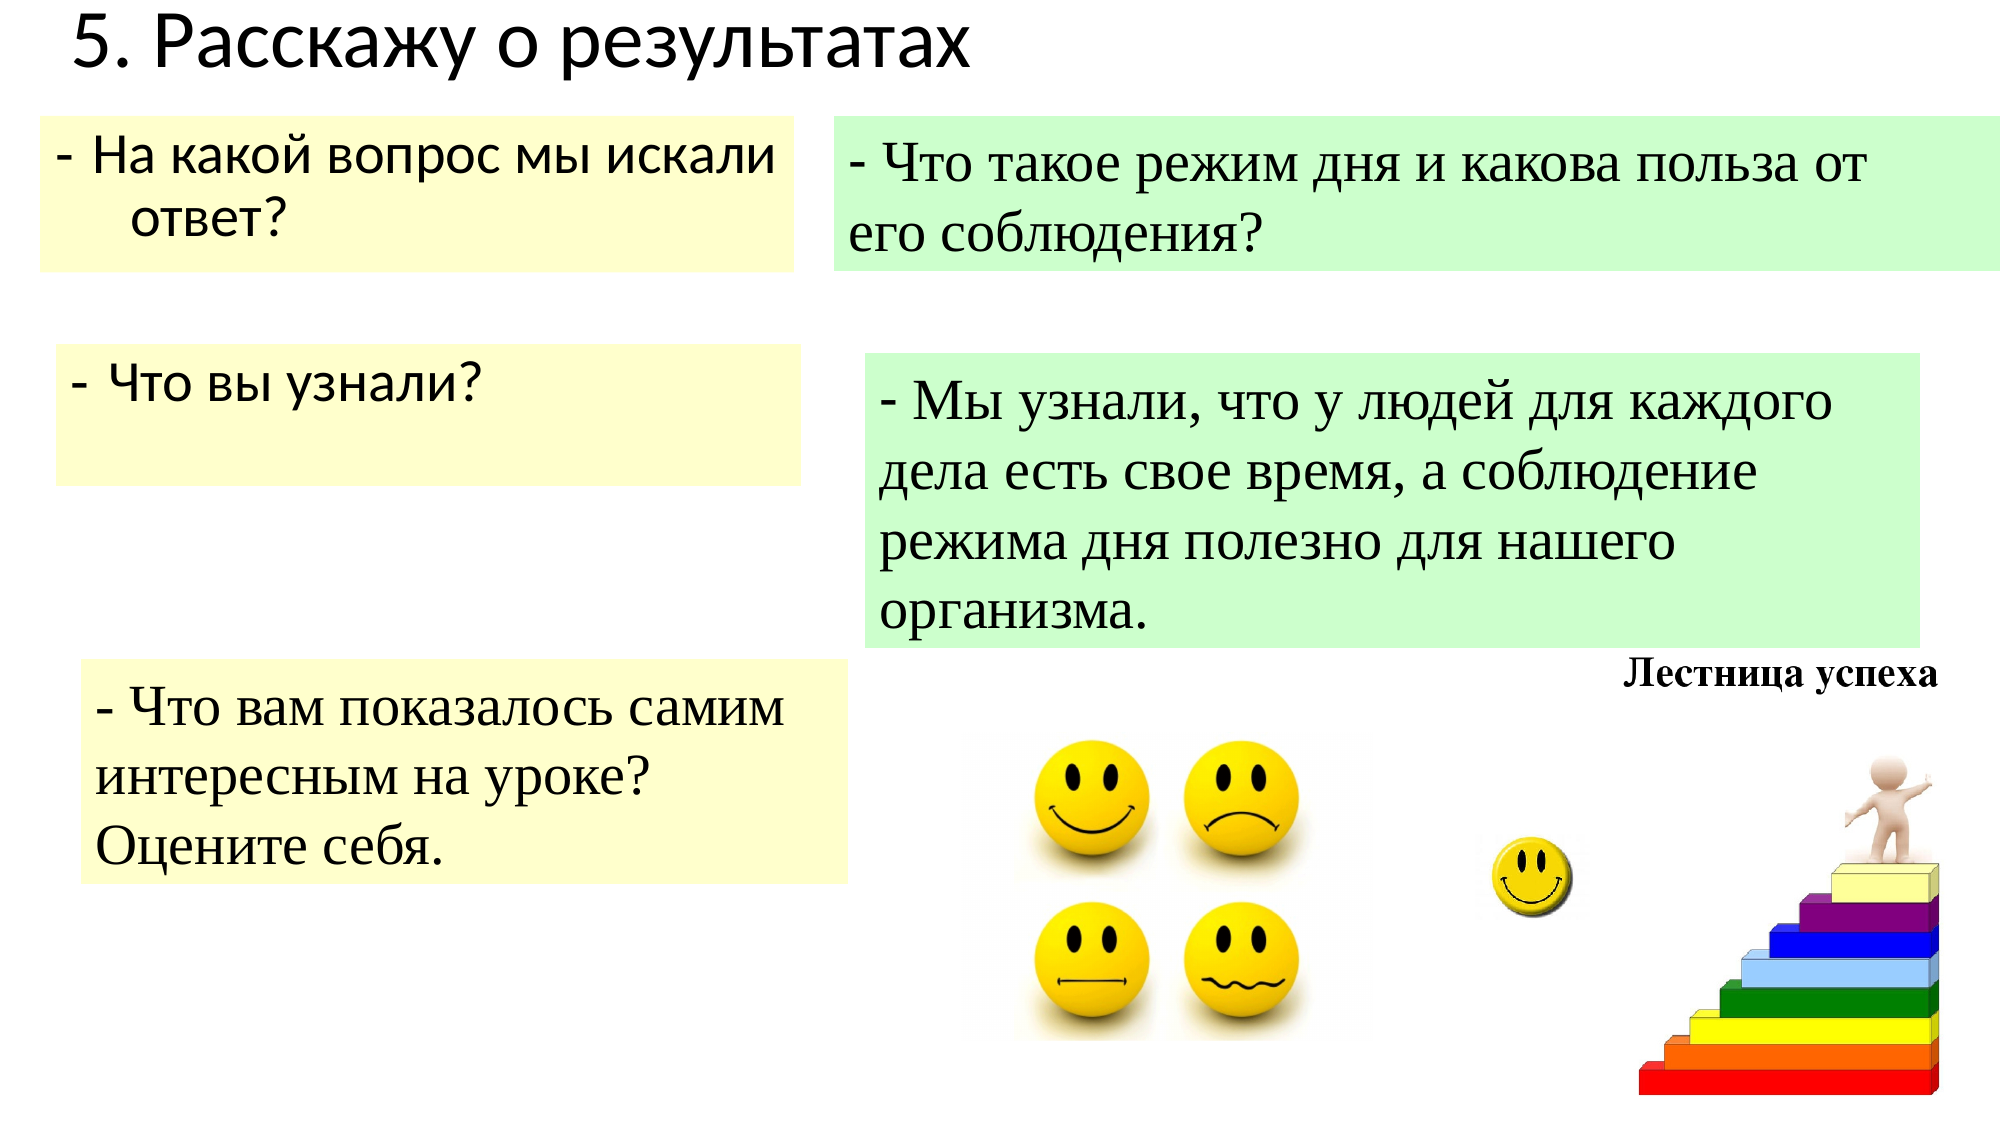

# 5. Расскажу о результатах
На какой вопрос мы искали ответ?
 Что такое режим дня и какова польза от
его соблюдения?
Что вы узнали?
 Мы узнали, что у людей для каждого дела есть свое время, а соблюдение режима дня полезно для нашего организма.
- Что вам показалось самим интересным на уроке? Оцените себя.